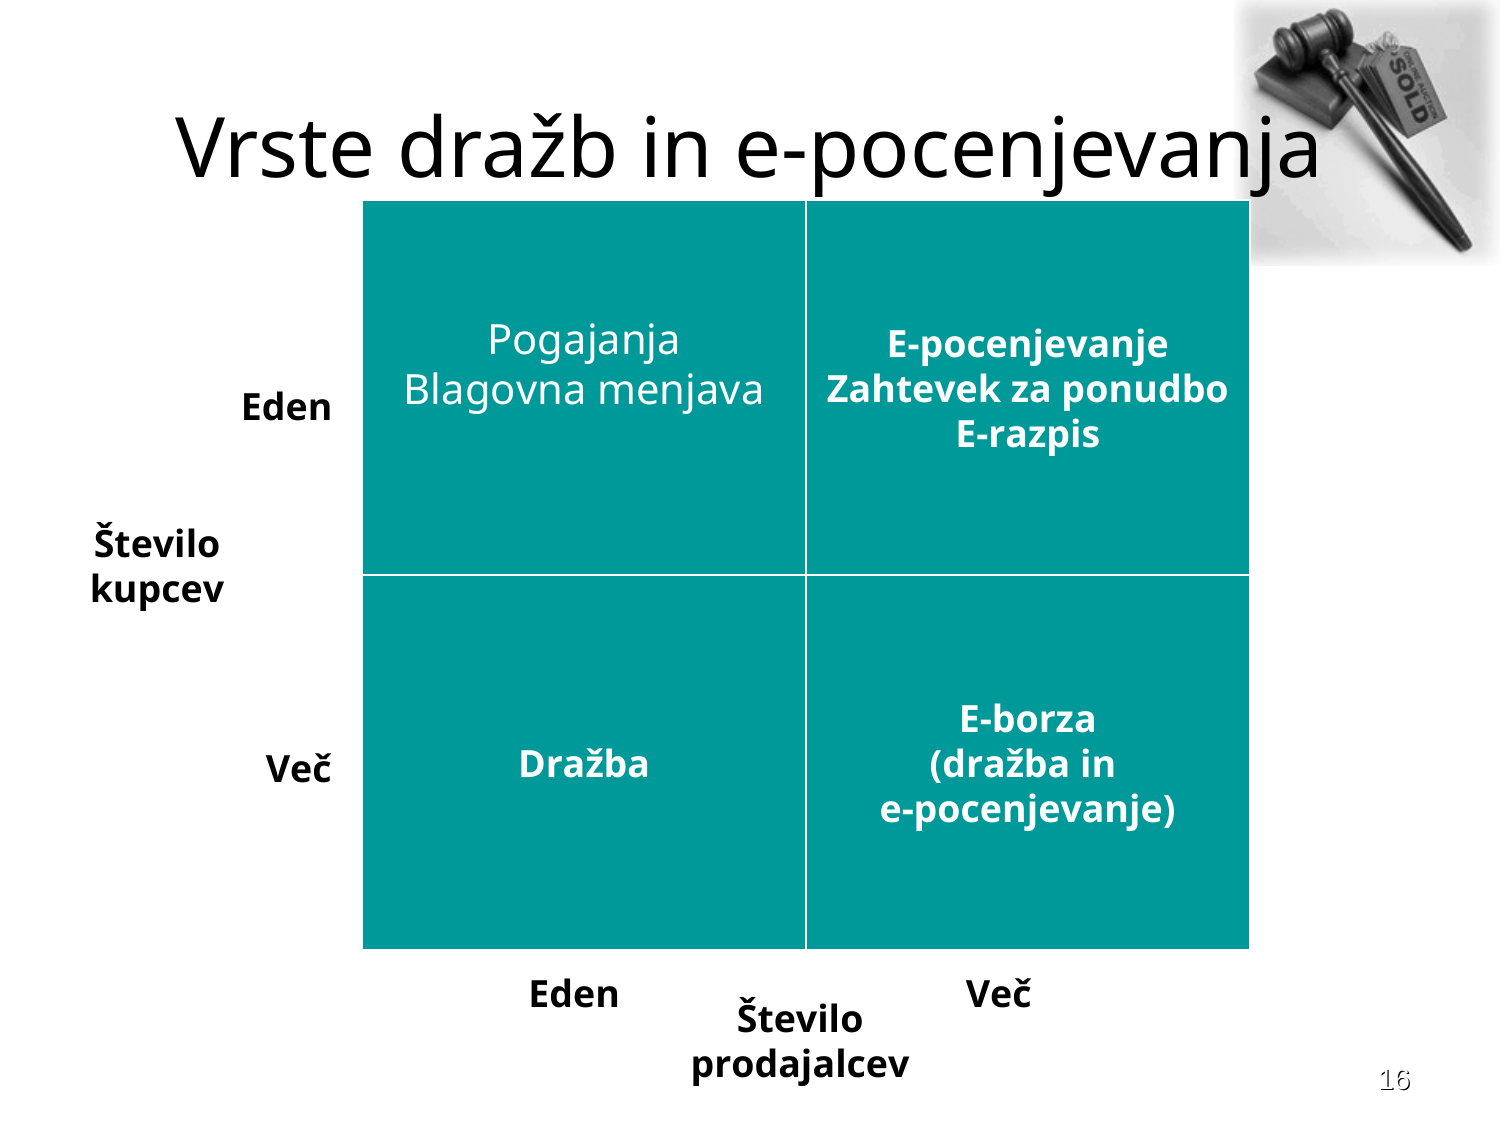

# Vrste dražb in e-pocenjevanja
Pogajanja
Blagovna menjava
E-pocenjevanje
Zahtevek za ponudbo
E-razpis
Dražba
E-borza
(dražba in
e-pocenjevanje)
Eden
Število
kupcev
Več
Eden
Več
Število
prodajalcev